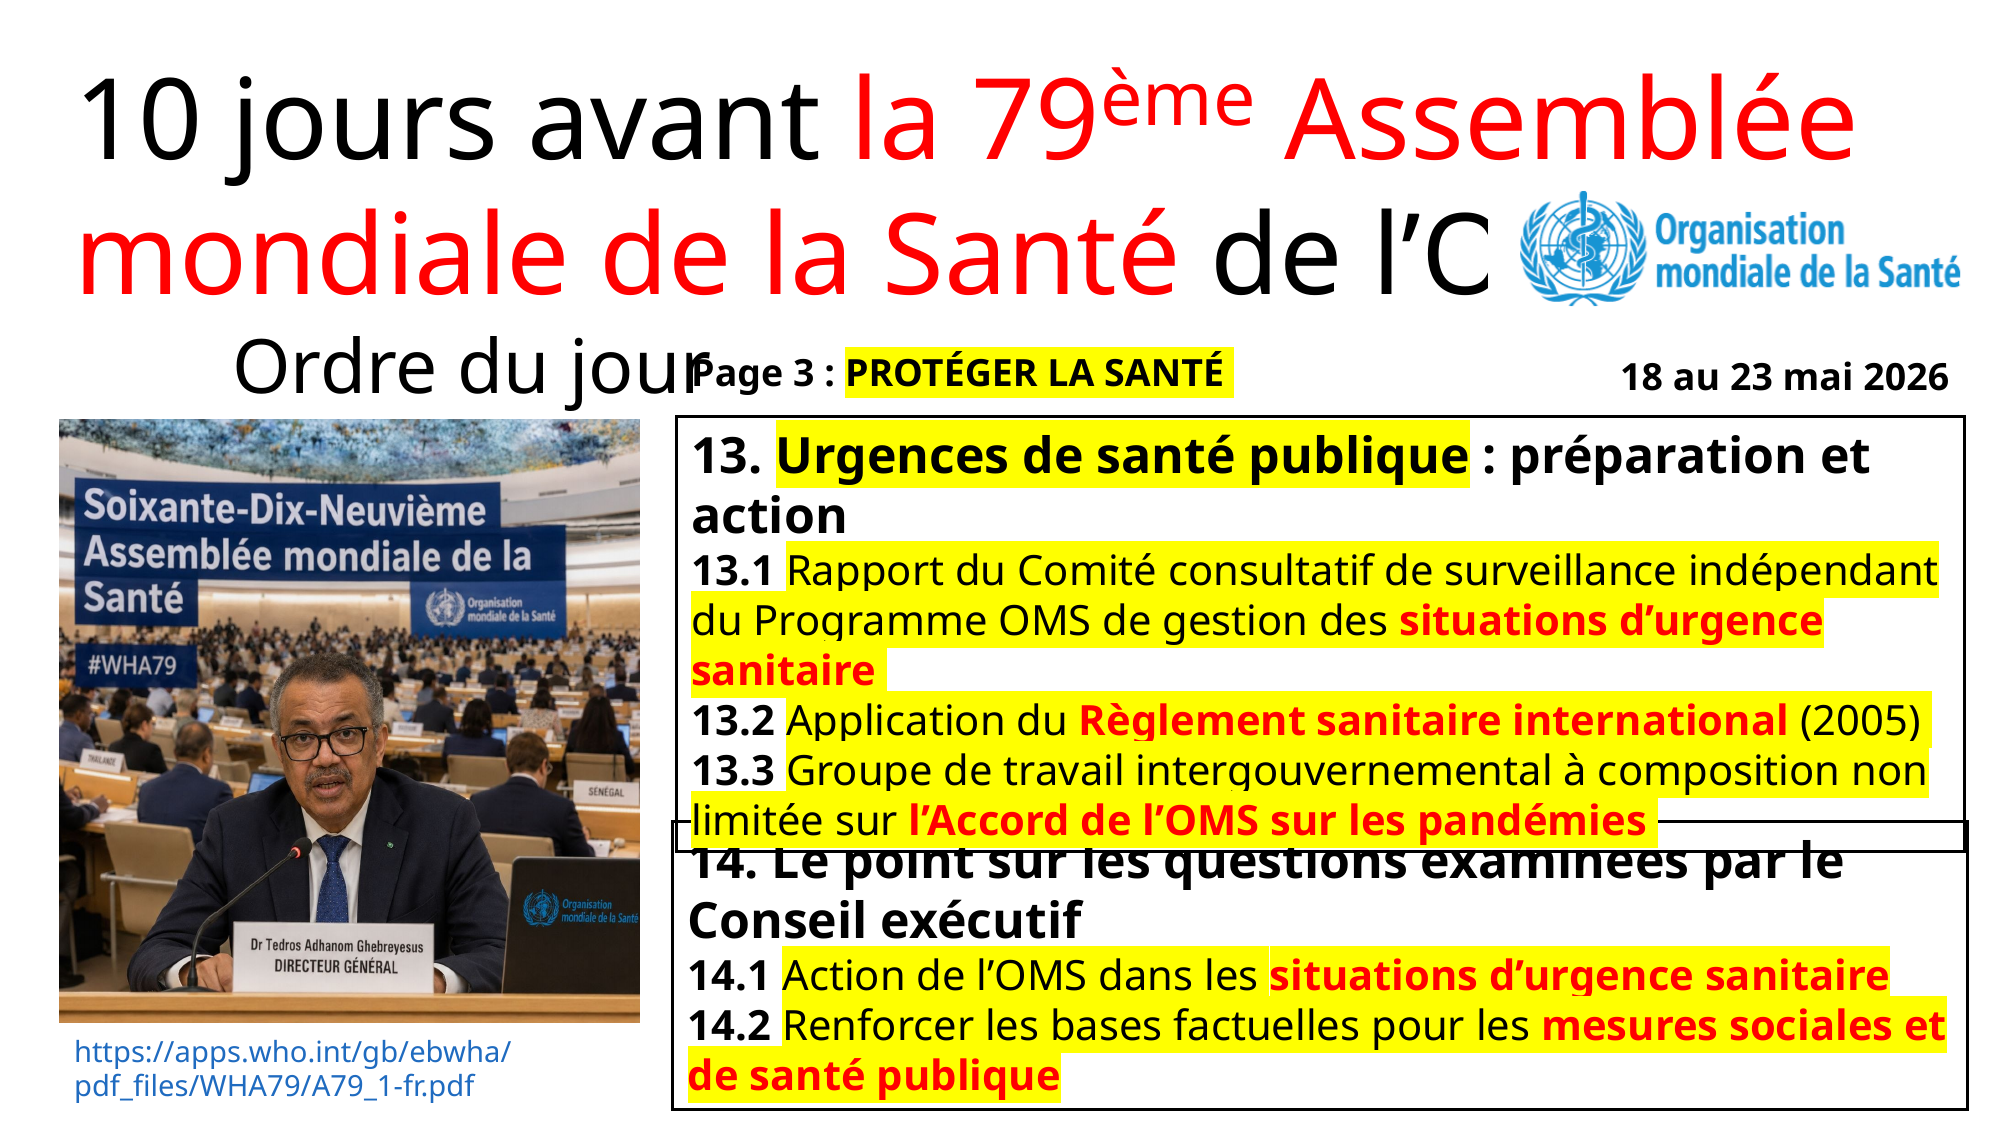

10 jours avant la 79ème Assemblée mondiale de la Santé de l’OMS
Ordre du jour :
Page 3 : PROTÉGER LA SANTÉ
18 au 23 mai 2026
13. Urgences de santé publique : préparation et action
13.1 Rapport du Comité consultatif de surveillance indépendant du Programme OMS de gestion des situations d’urgence sanitaire
13.2 Application du Règlement sanitaire international (2005)
13.3 Groupe de travail intergouvernemental à composition non limitée sur l’Accord de l’OMS sur les pandémies
14. Le point sur les questions examinées par le Conseil exécutif
14.1 Action de l’OMS dans les situations d’urgence sanitaire
14.2 Renforcer les bases factuelles pour les mesures sociales et de santé publique
https://apps.who.int/gb/ebwha/pdf_files/WHA79/A79_1-fr.pdf